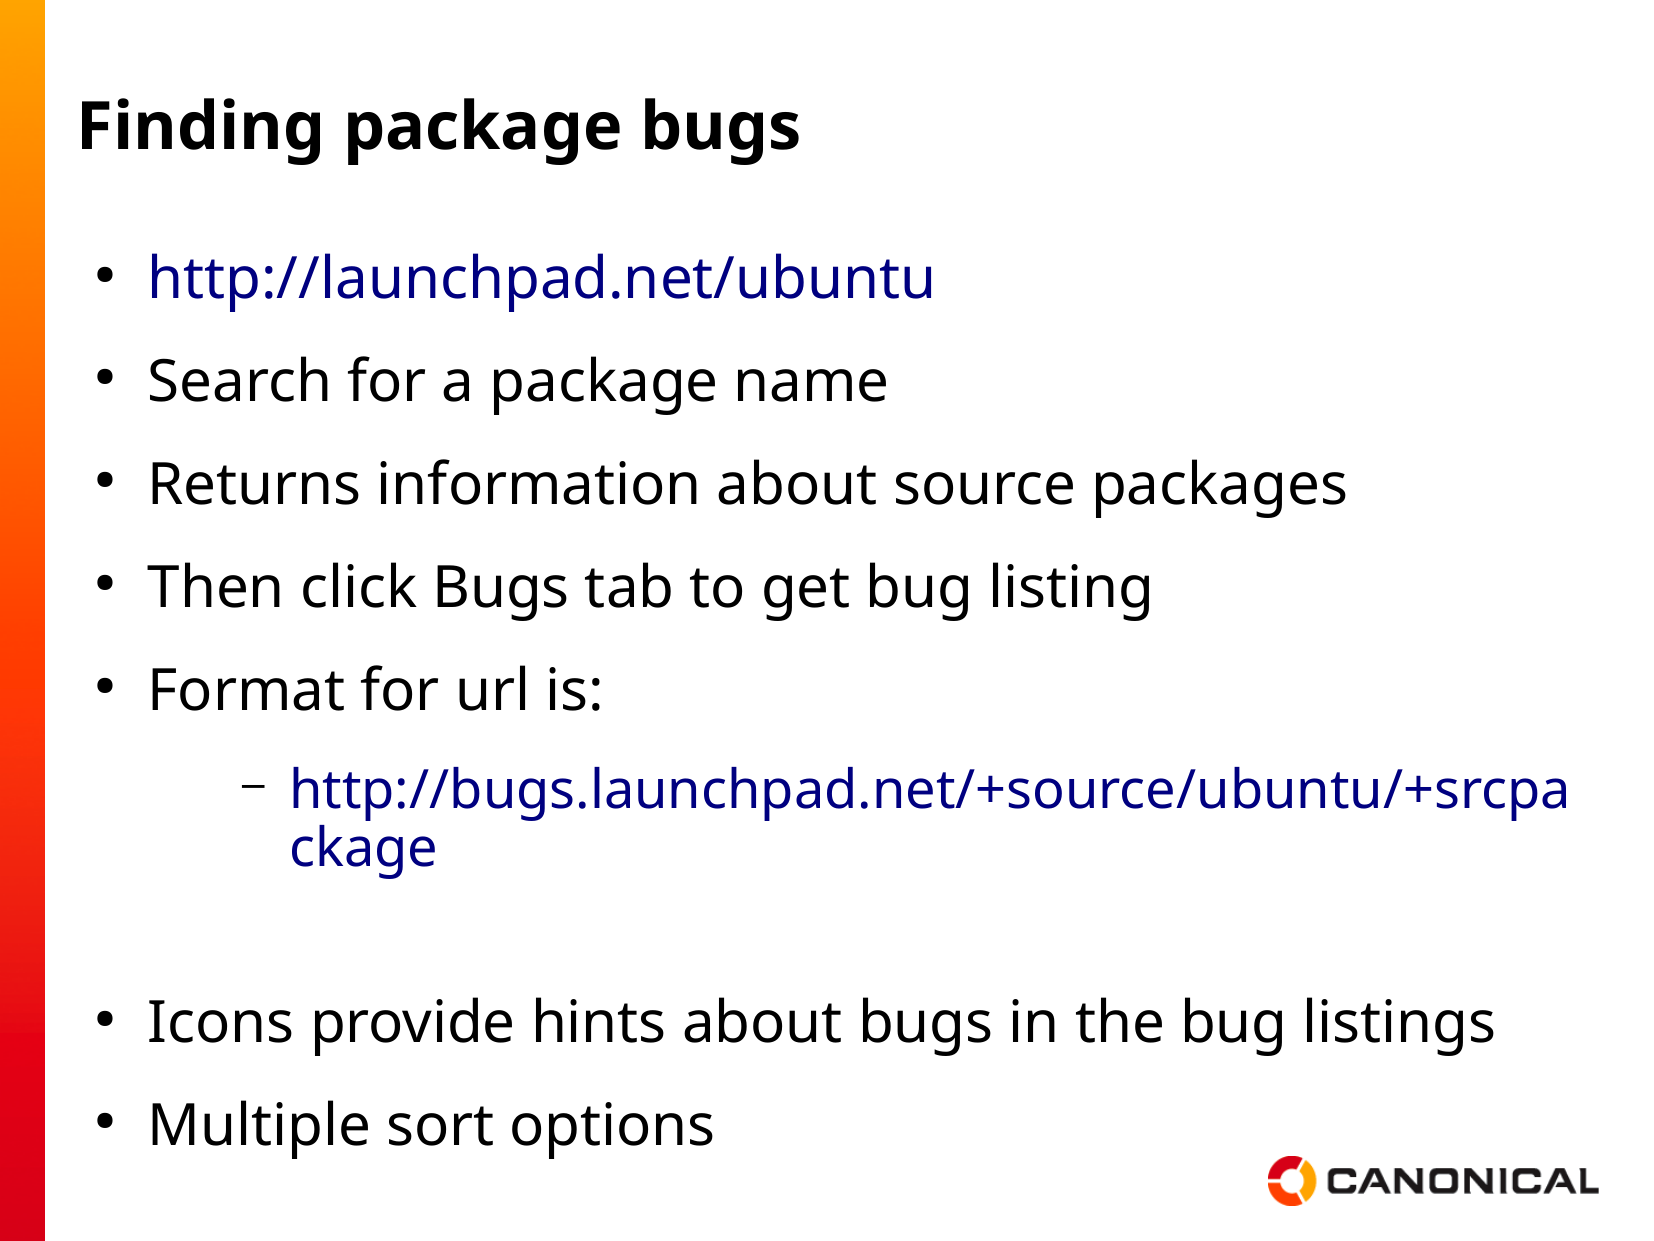

# Finding package bugs
http://launchpad.net/ubuntu
Search for a package name
Returns information about source packages
Then click Bugs tab to get bug listing
Format for url is:
http://bugs.launchpad.net/+source/ubuntu/+srcpackage
Icons provide hints about bugs in the bug listings
Multiple sort options